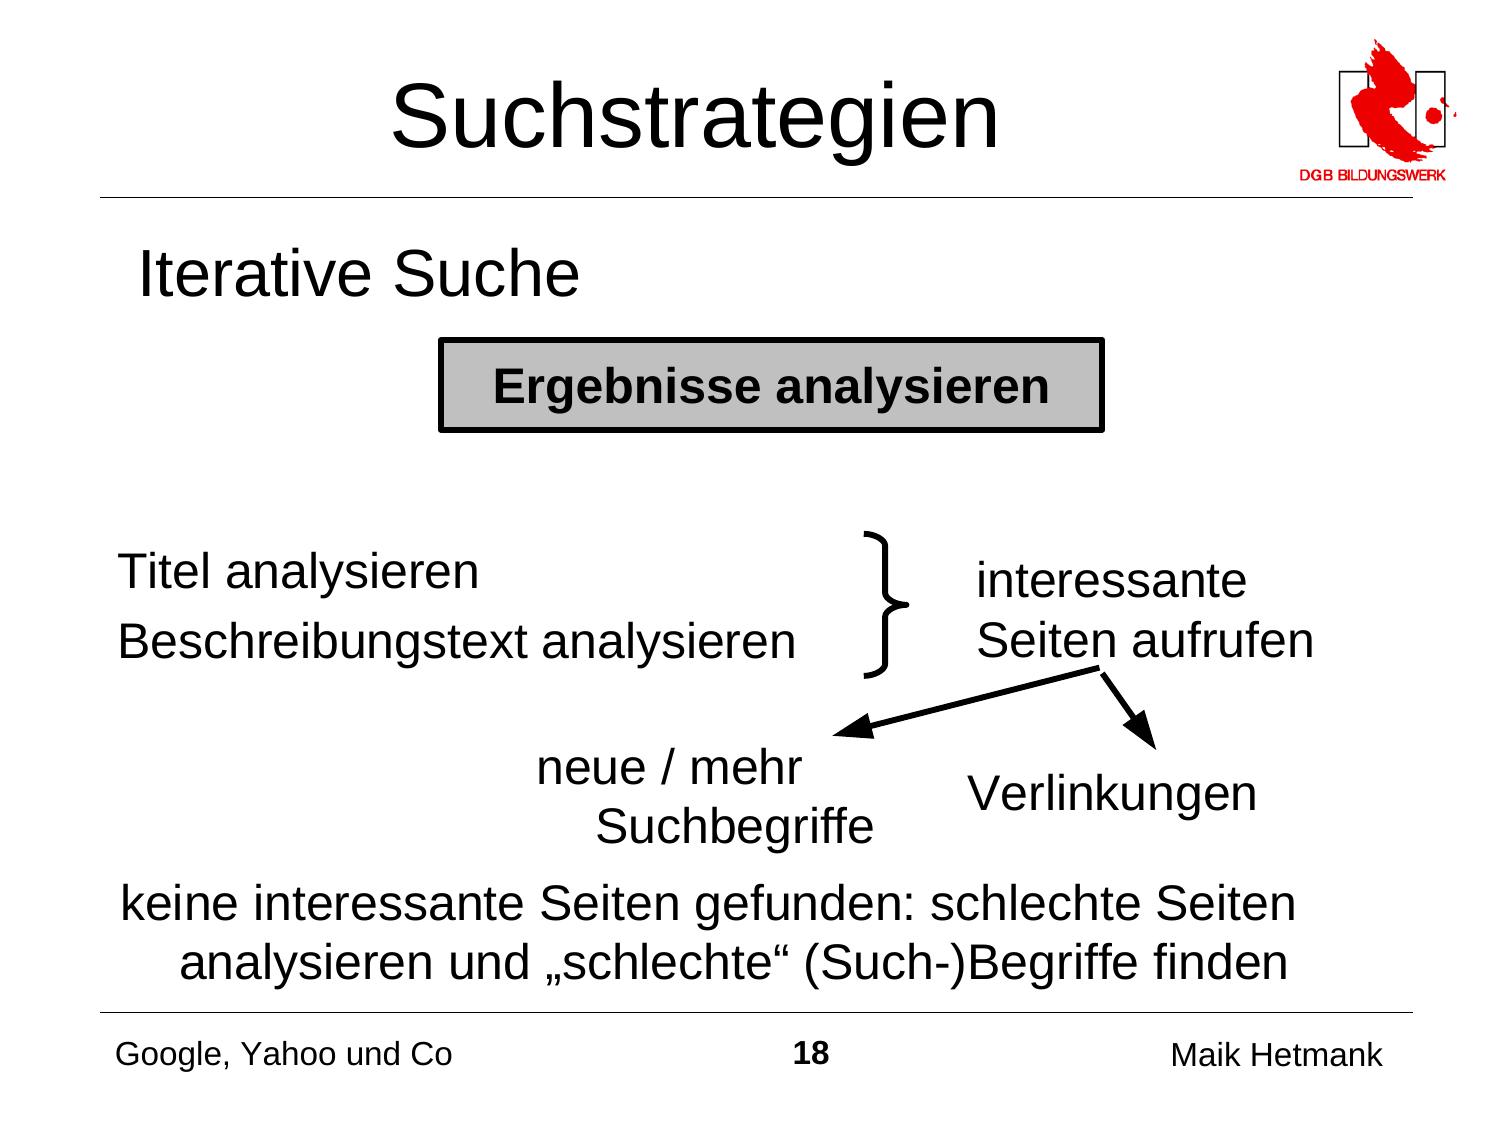

# Suchstrategien
Iterative Suche
Ergebnisse analysieren
Titel analysieren
interessante Seiten aufrufen
Beschreibungstext analysieren
neue / mehr Suchbegriffe
Verlinkungen
keine interessante Seiten gefunden: schlechte Seiten analysieren und „schlechte“ (Such-)Begriffe finden